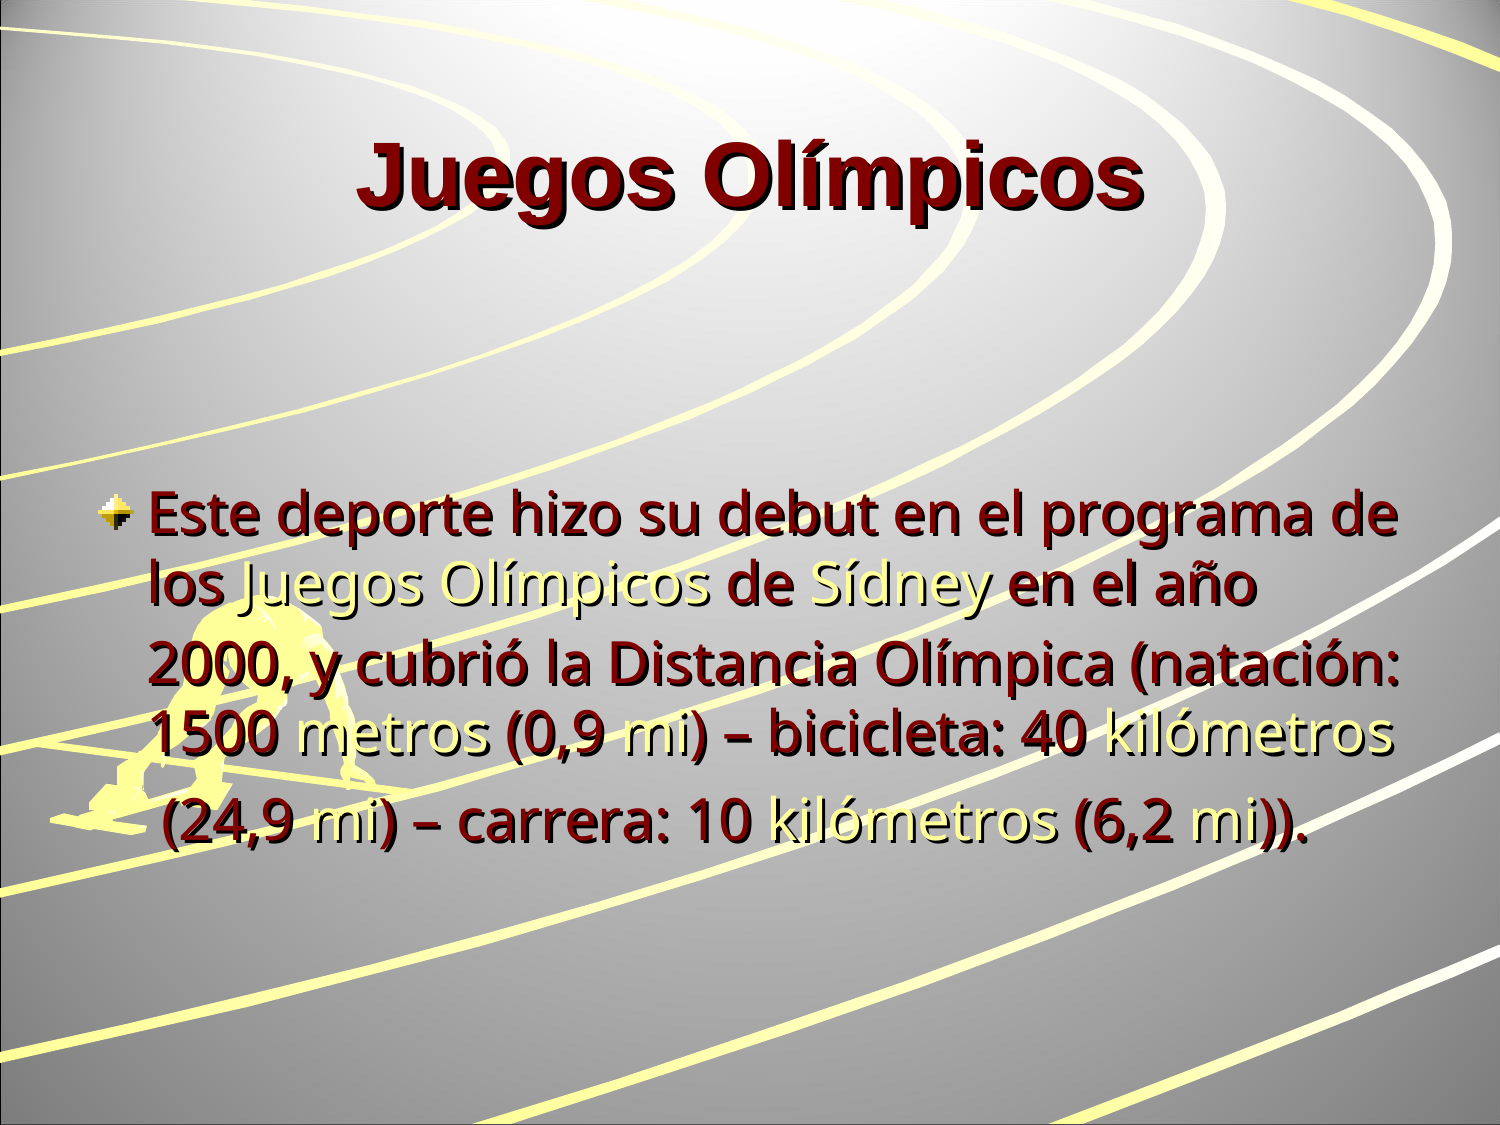

# Juegos Olímpicos
Este deporte hizo su debut en el programa de los Juegos Olímpicos de Sídney en el año 2000, y cubrió la Distancia Olímpica (natación: 1500 metros (0,9 mi) – bicicleta: 40 kilómetros (24,9 mi) – carrera: 10 kilómetros (6,2 mi)).